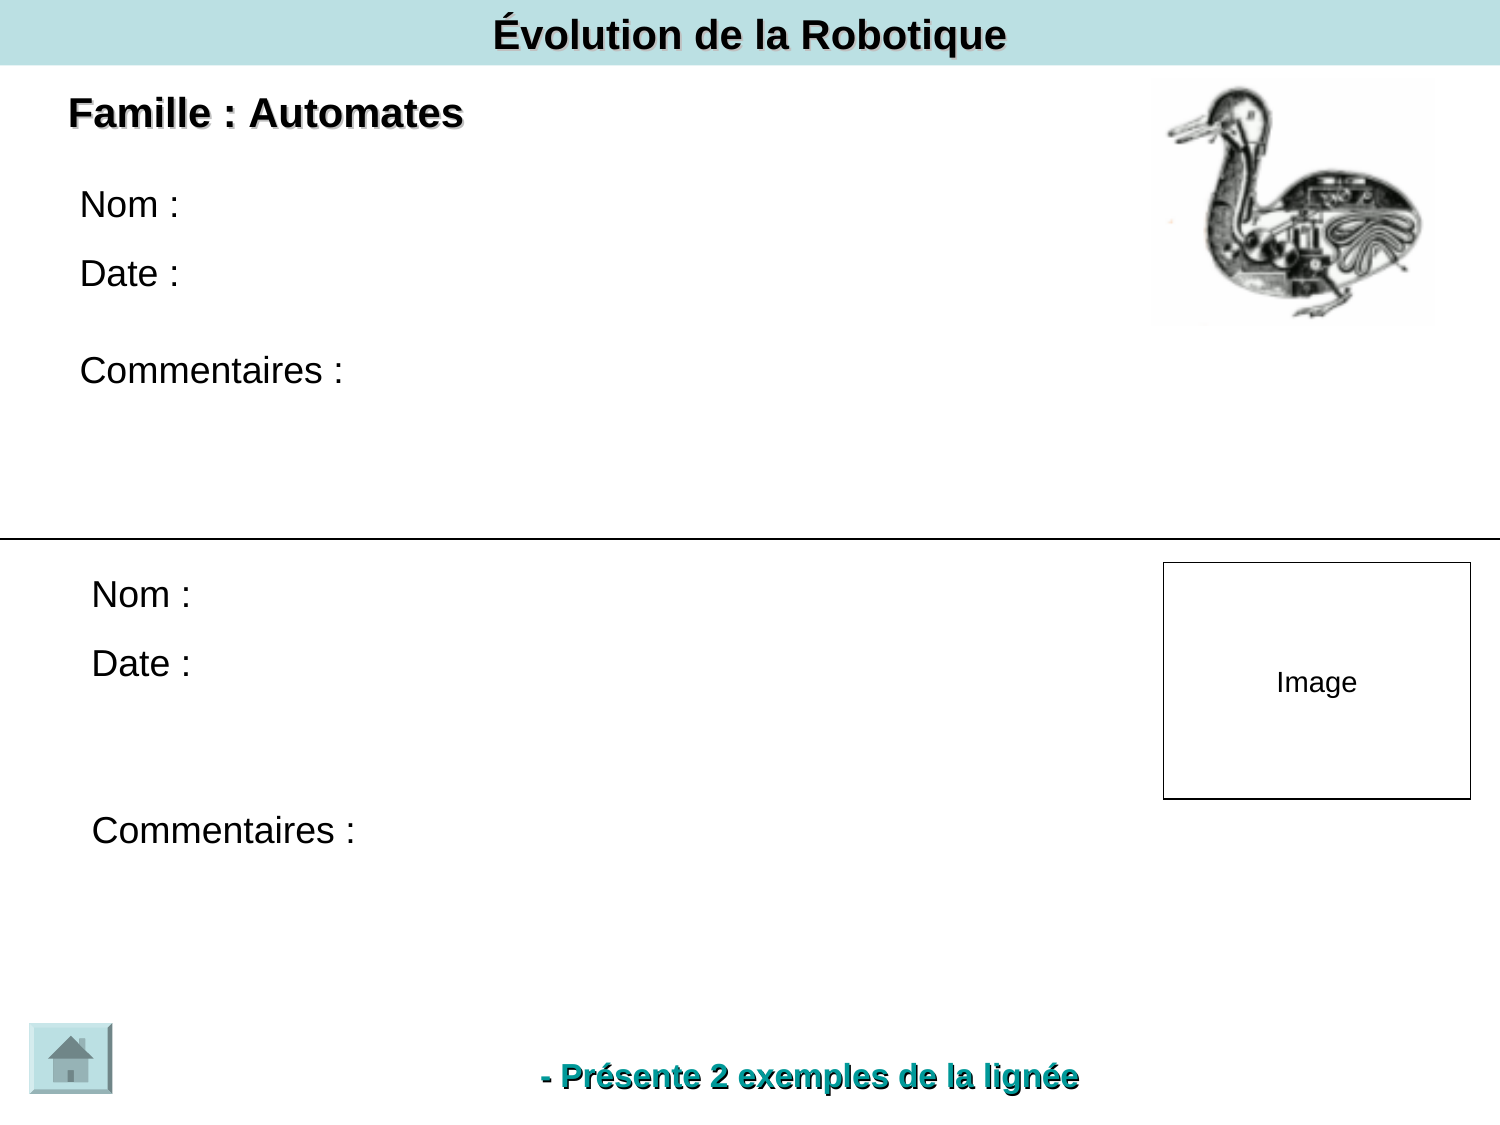

Évolution de la Robotique
Famille : Automates
Nom :
Date :
Commentaires :
Nom :
Date :
Image
Commentaires :
- Présente 2 exemples de la lignée